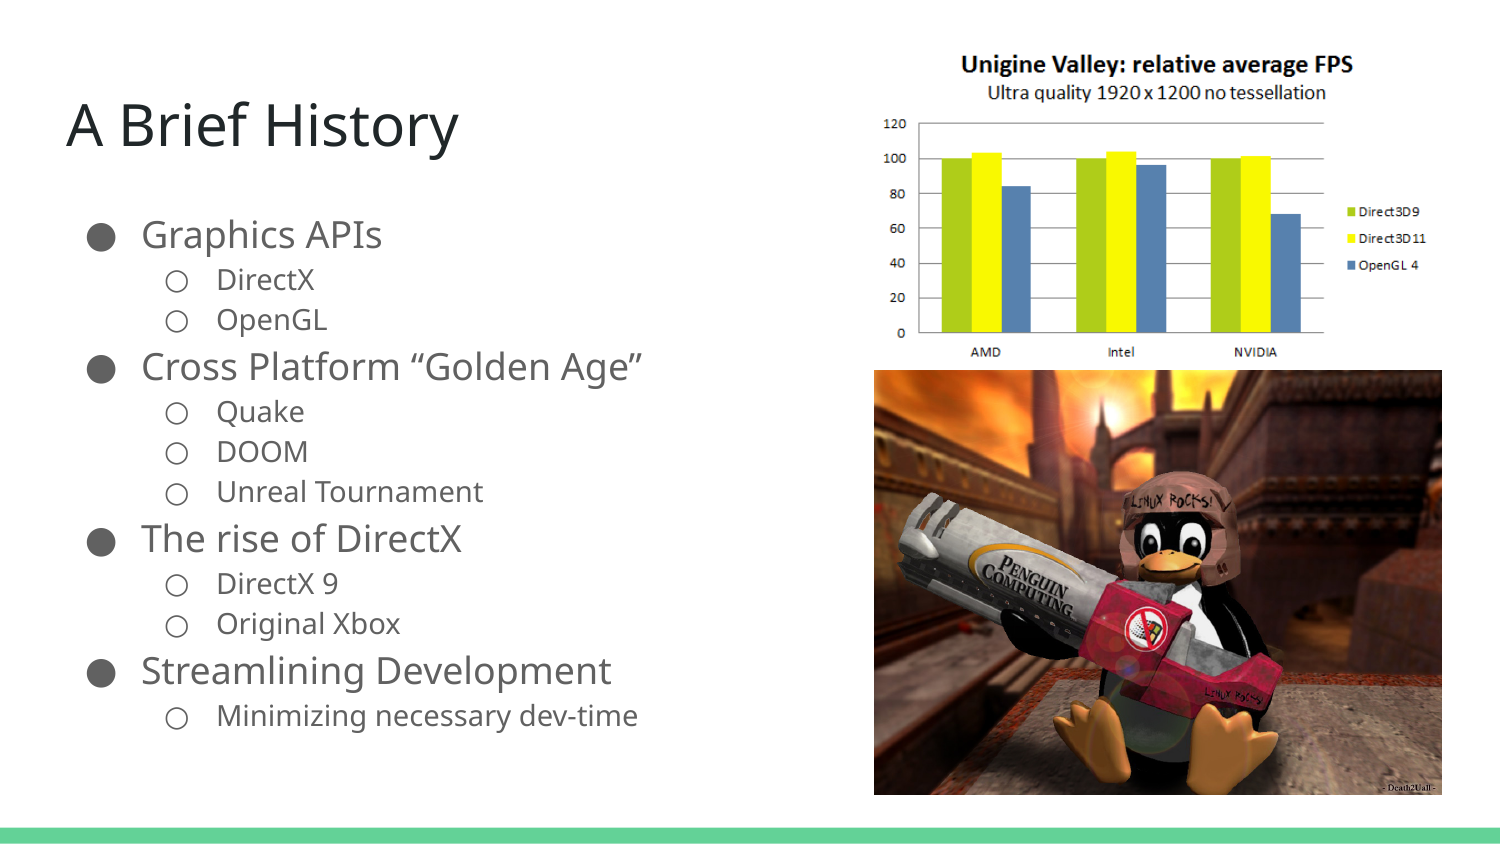

# A Brief History
Graphics APIs
DirectX
OpenGL
Cross Platform “Golden Age”
Quake
DOOM
Unreal Tournament
The rise of DirectX
DirectX 9
Original Xbox
Streamlining Development
Minimizing necessary dev-time